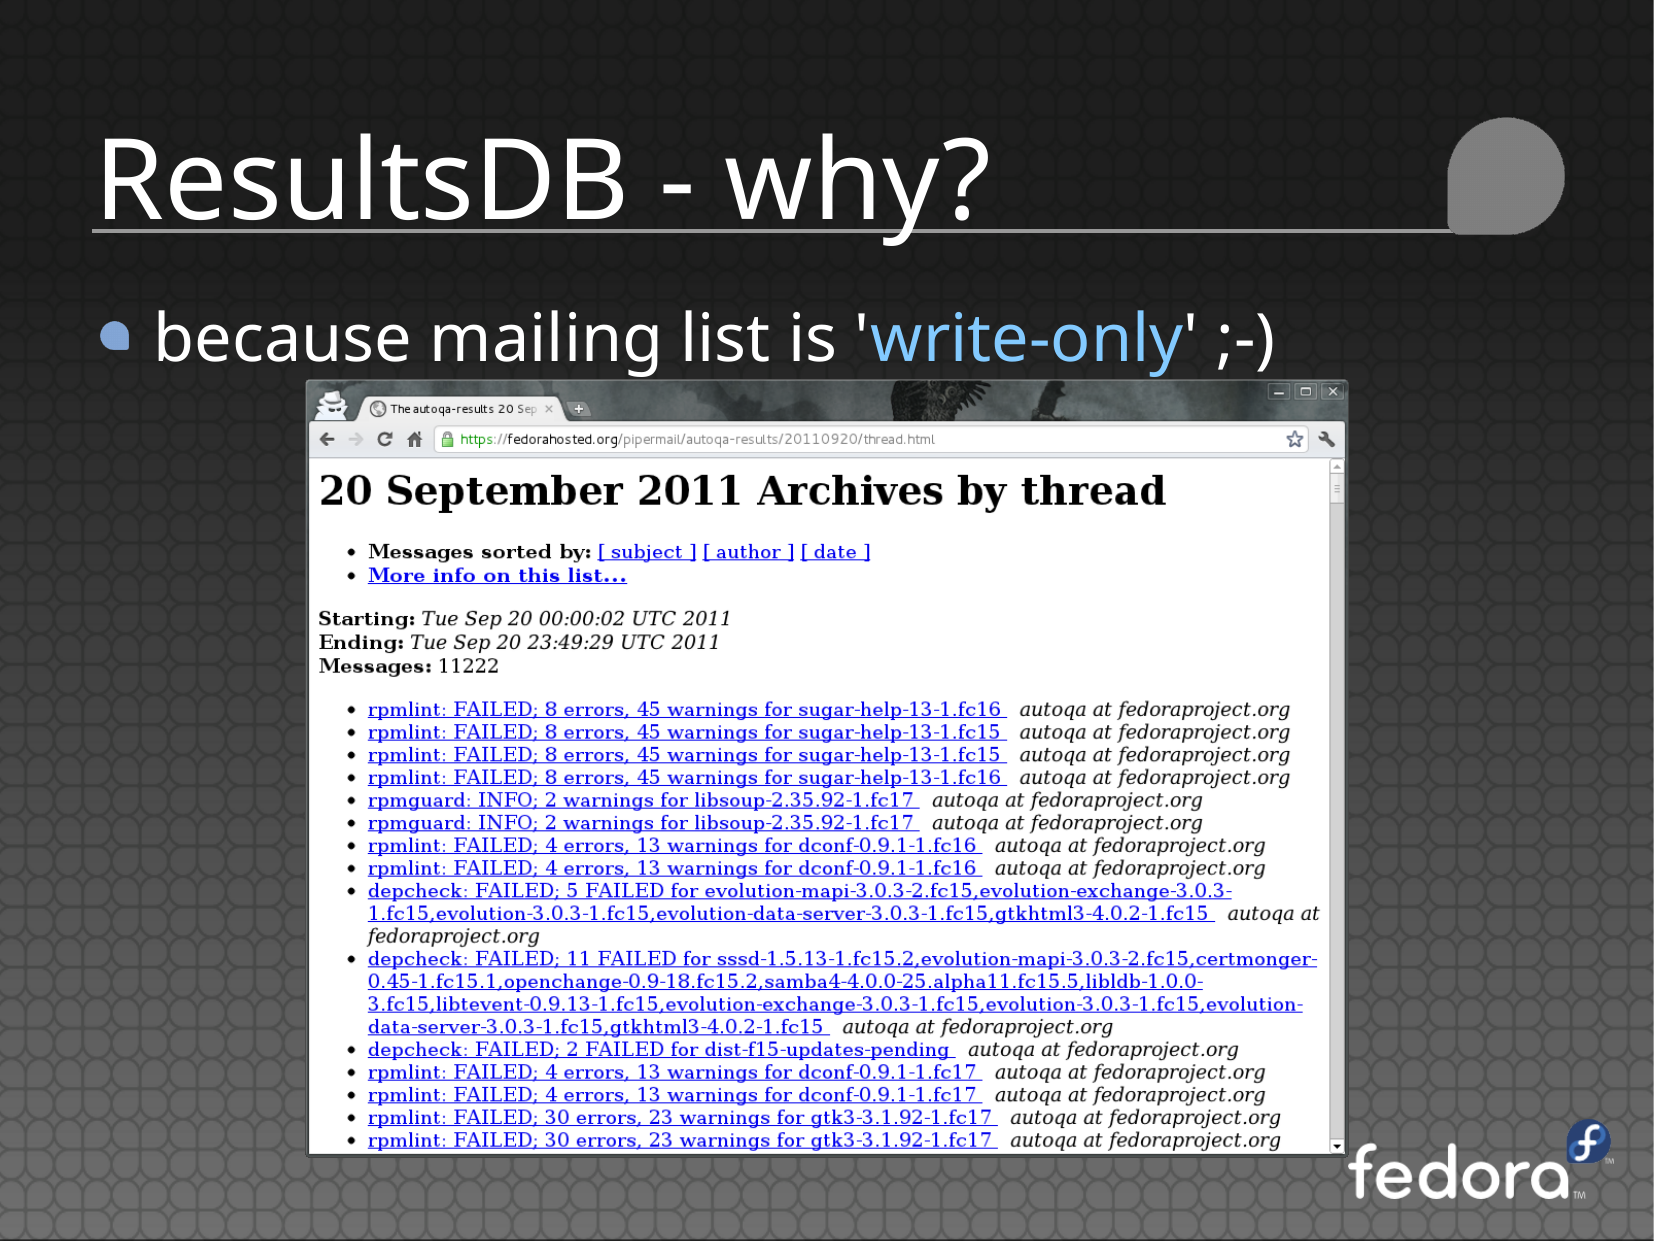

ResultsDB - why?
# because mailing list is 'write-only' ;-)